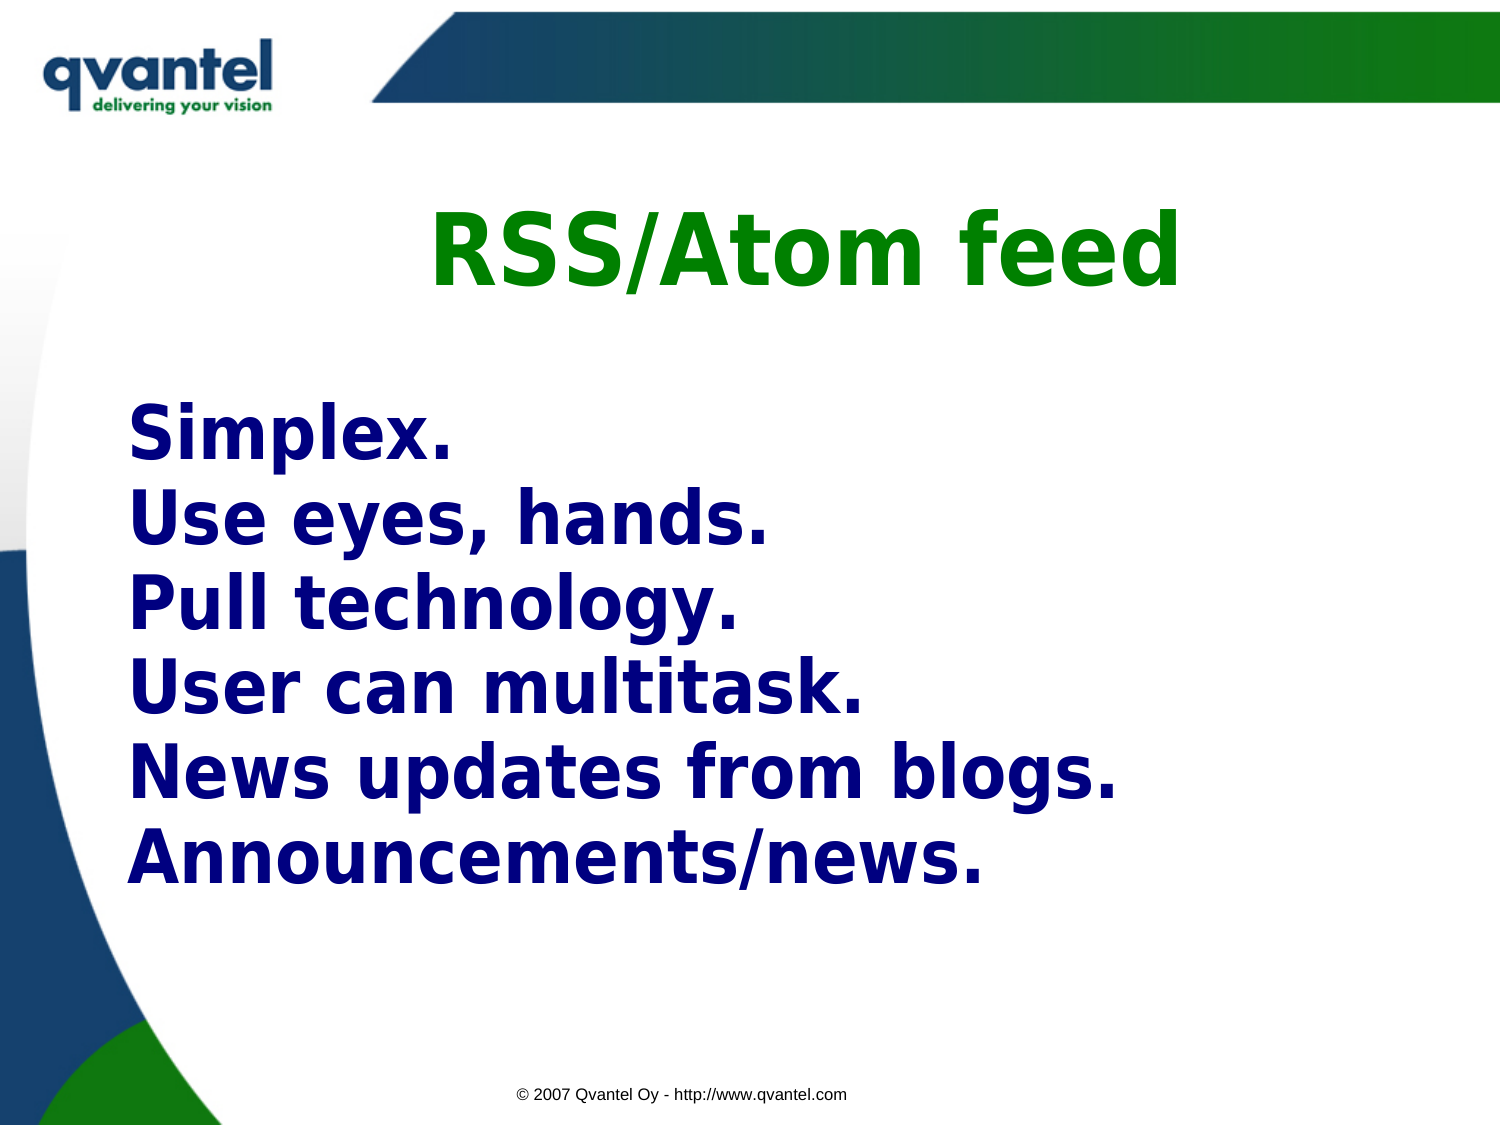

RSS/Atom feed
Simplex.
Use eyes, hands.
Pull technology.
User can multitask.
News updates from blogs.
Announcements/news.
© 2007 Qvantel Oy - http://www.qvantel.com